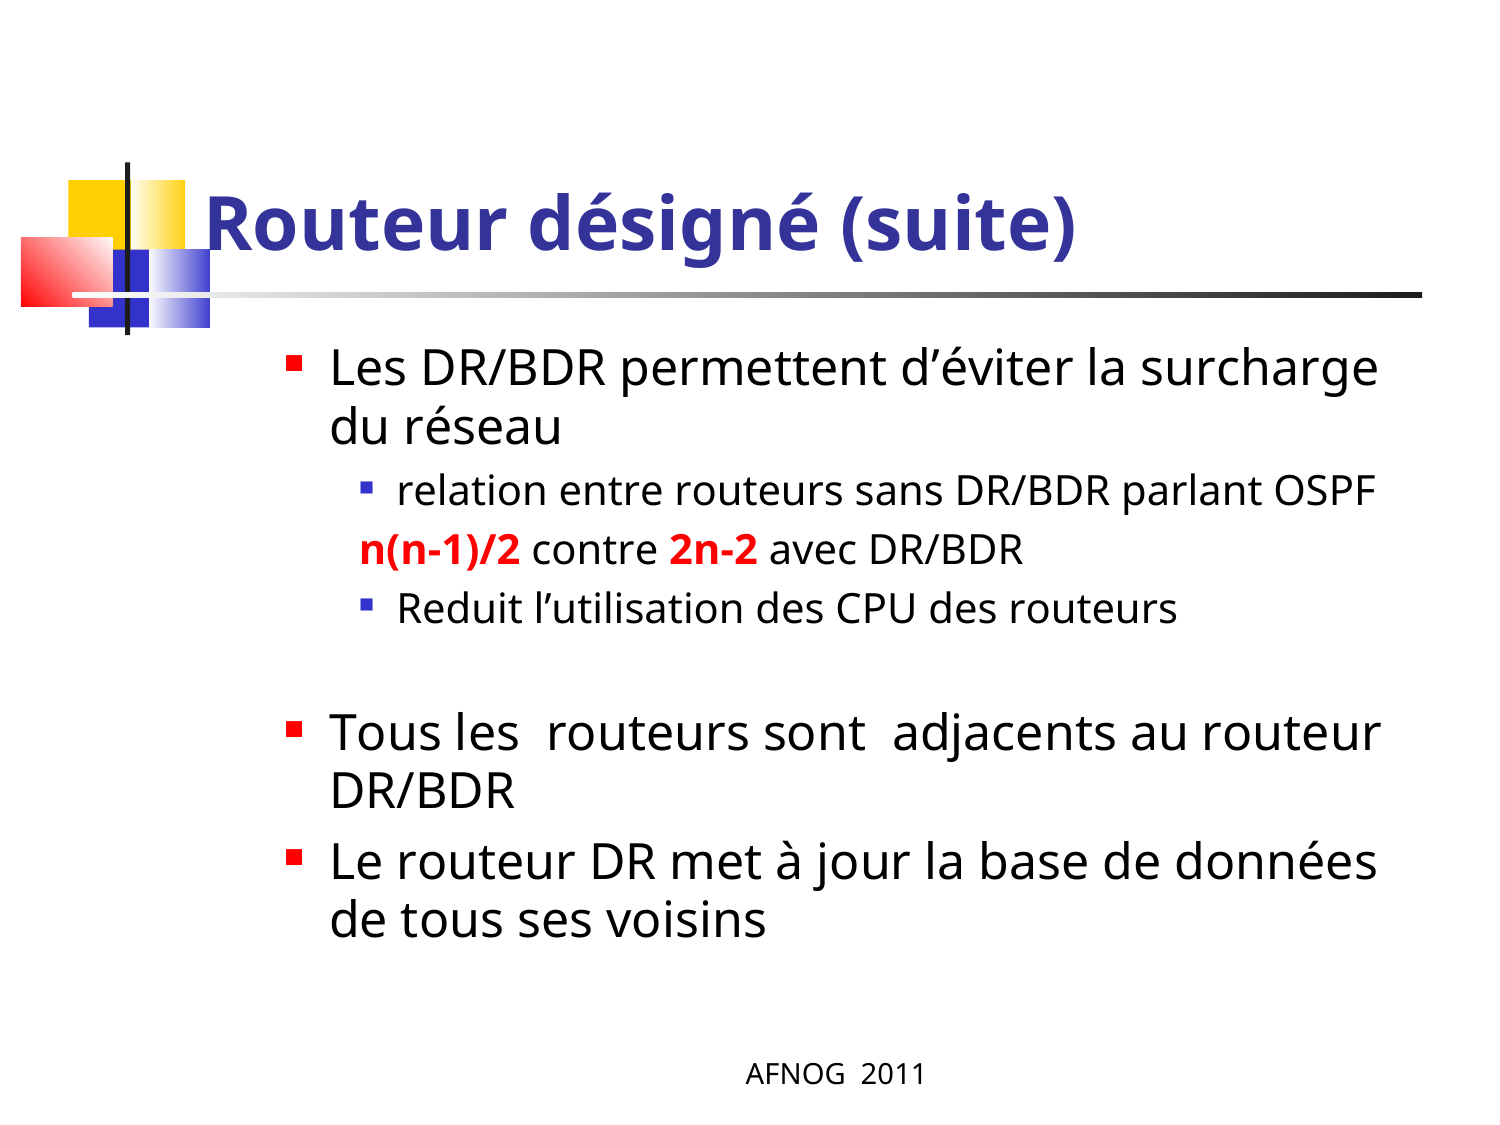

# Routeur désigné (suite)‏
Les DR/BDR permettent d’éviter la surcharge du réseau
relation entre routeurs sans DR/BDR parlant OSPF
n(n-1)/2 contre 2n-2 avec DR/BDR
Reduit l’utilisation des CPU des routeurs
Tous les routeurs sont adjacents au routeur DR/BDR
Le routeur DR met à jour la base de données de tous ses voisins
AFNOG 2011